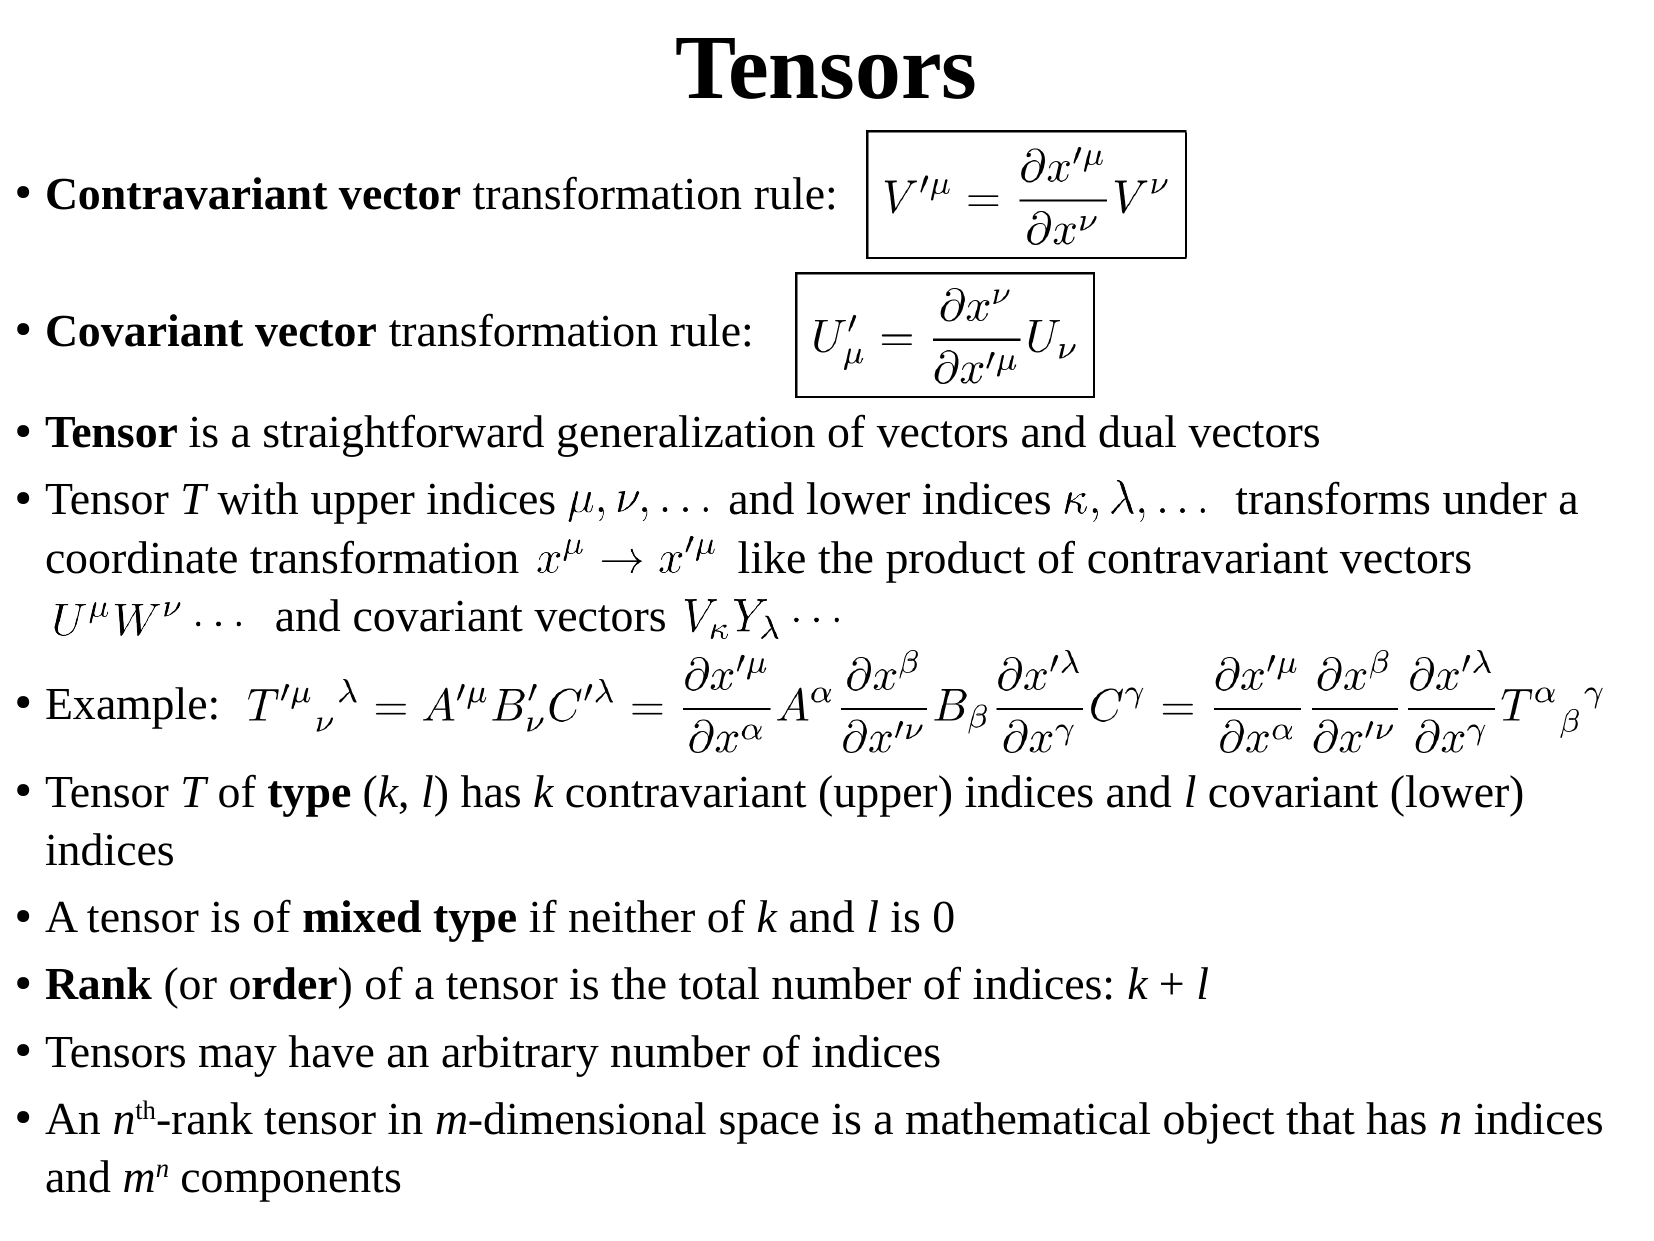

Tensors
# Contravariant vector transformation rule:
Covariant vector transformation rule:
Tensor is a straightforward generalization of vectors and dual vectors
Tensor T with upper indices and lower indices transforms under a coordinate transformation like the product of contravariant vectors and covariant vectors
Example:
Tensor T of type (k, l) has k contravariant (upper) indices and l covariant (lower) indices
A tensor is of mixed type if neither of k and l is 0
Rank (or order) of a tensor is the total number of indices: k + l
Tensors may have an arbitrary number of indices
An nth-rank tensor in m-dimensional space is a mathematical object that has n indices and mn components